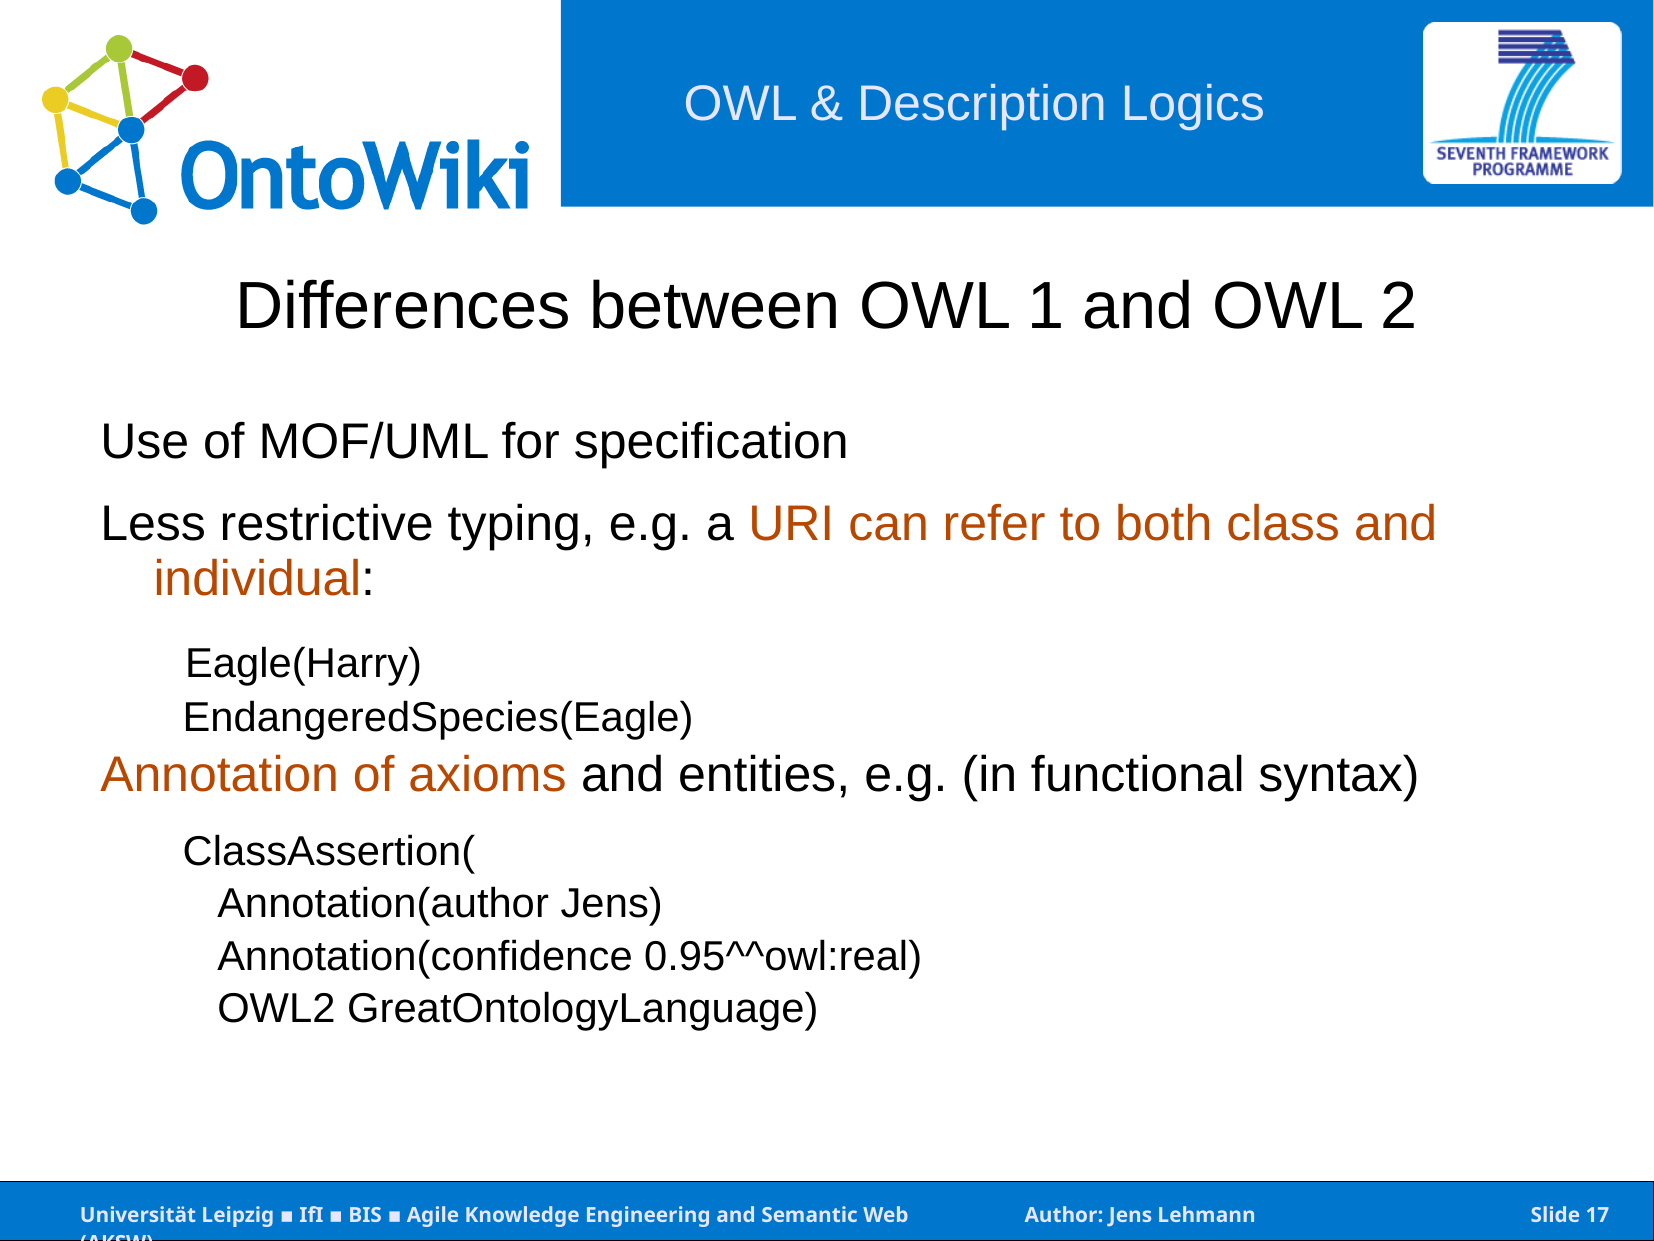

# Differences between OWL 1 and OWL 2
Use of MOF/UML for specification
Less restrictive typing, e.g. a URI can refer to both class and individual:
 Eagle(Harry)
 EndangeredSpecies(Eagle)
Annotation of axioms and entities, e.g. (in functional syntax)
 ClassAssertion(
 Annotation(author Jens)
 Annotation(confidence 0.95^^owl:real)
 OWL2 GreatOntologyLanguage)